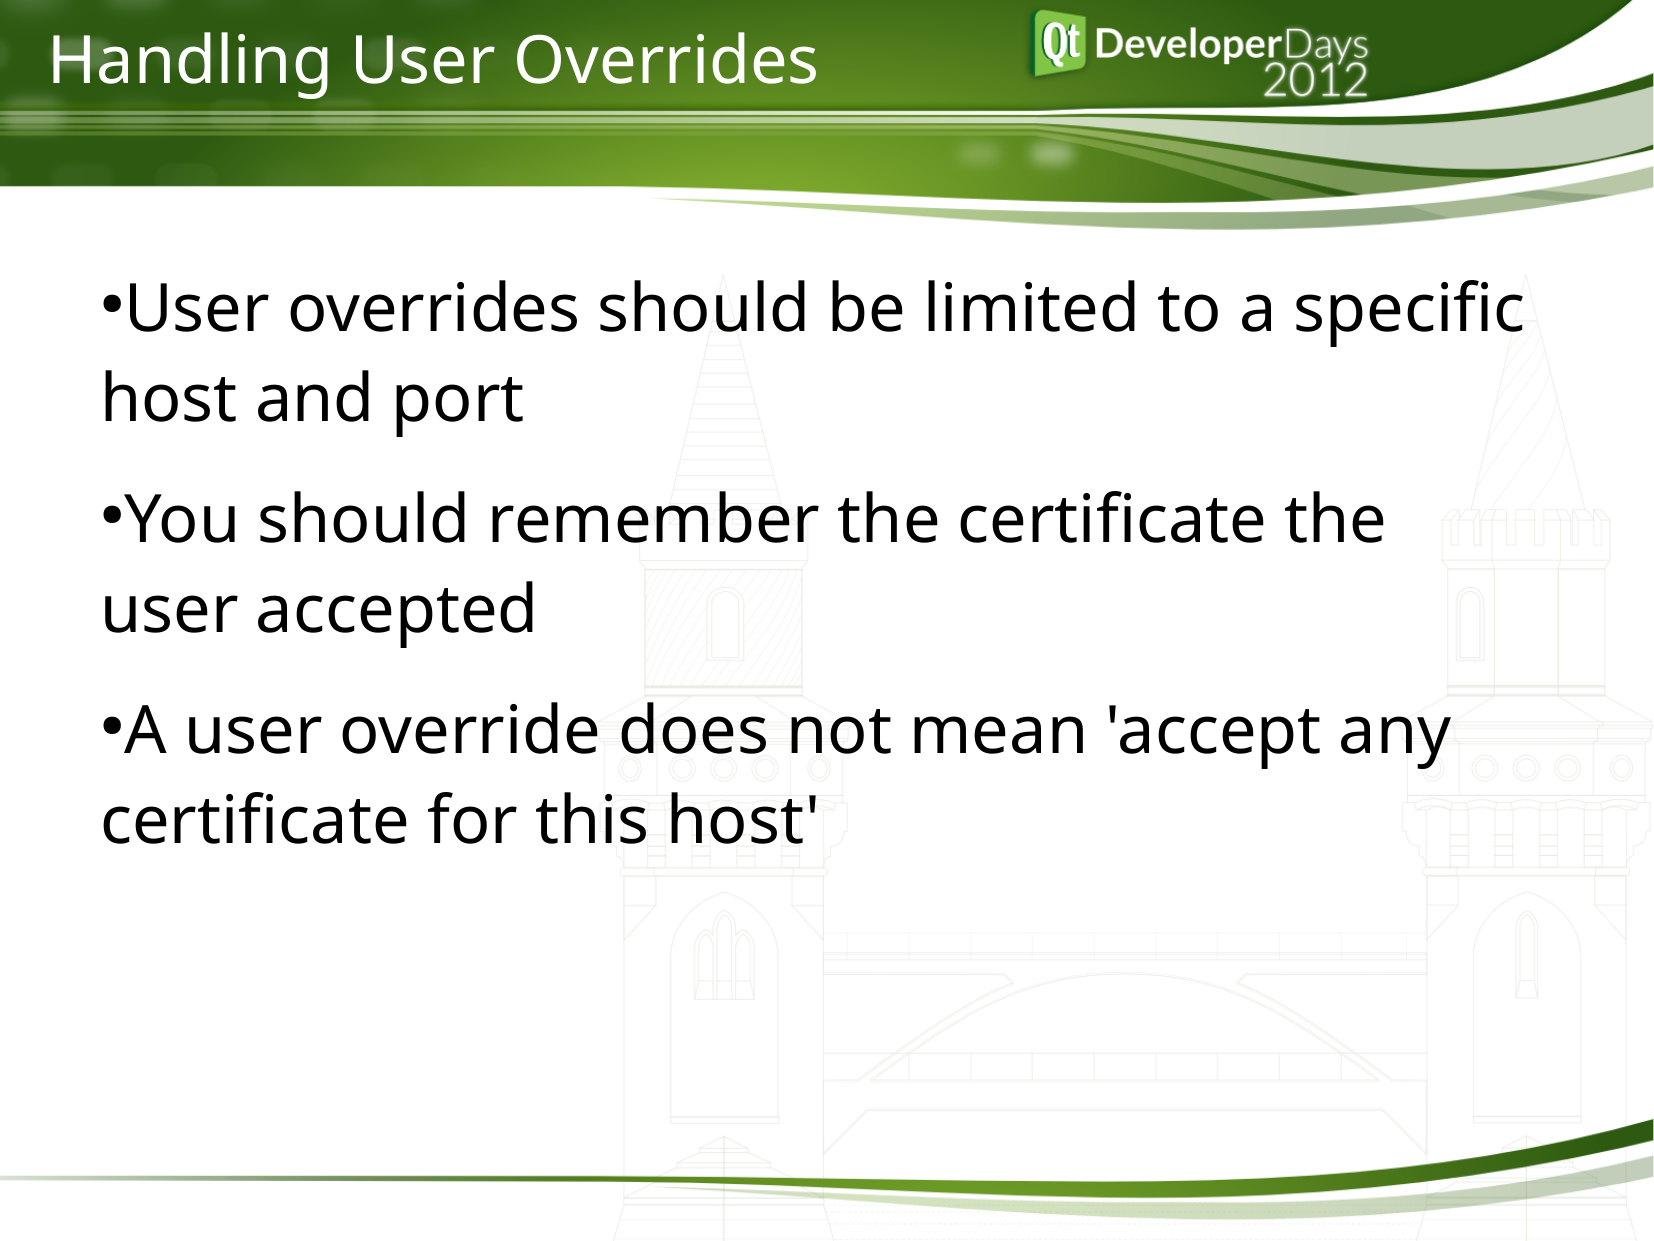

# Handling User Overrides
User overrides should be limited to a specific host and port
You should remember the certificate the user accepted
A user override does not mean 'accept any certificate for this host'